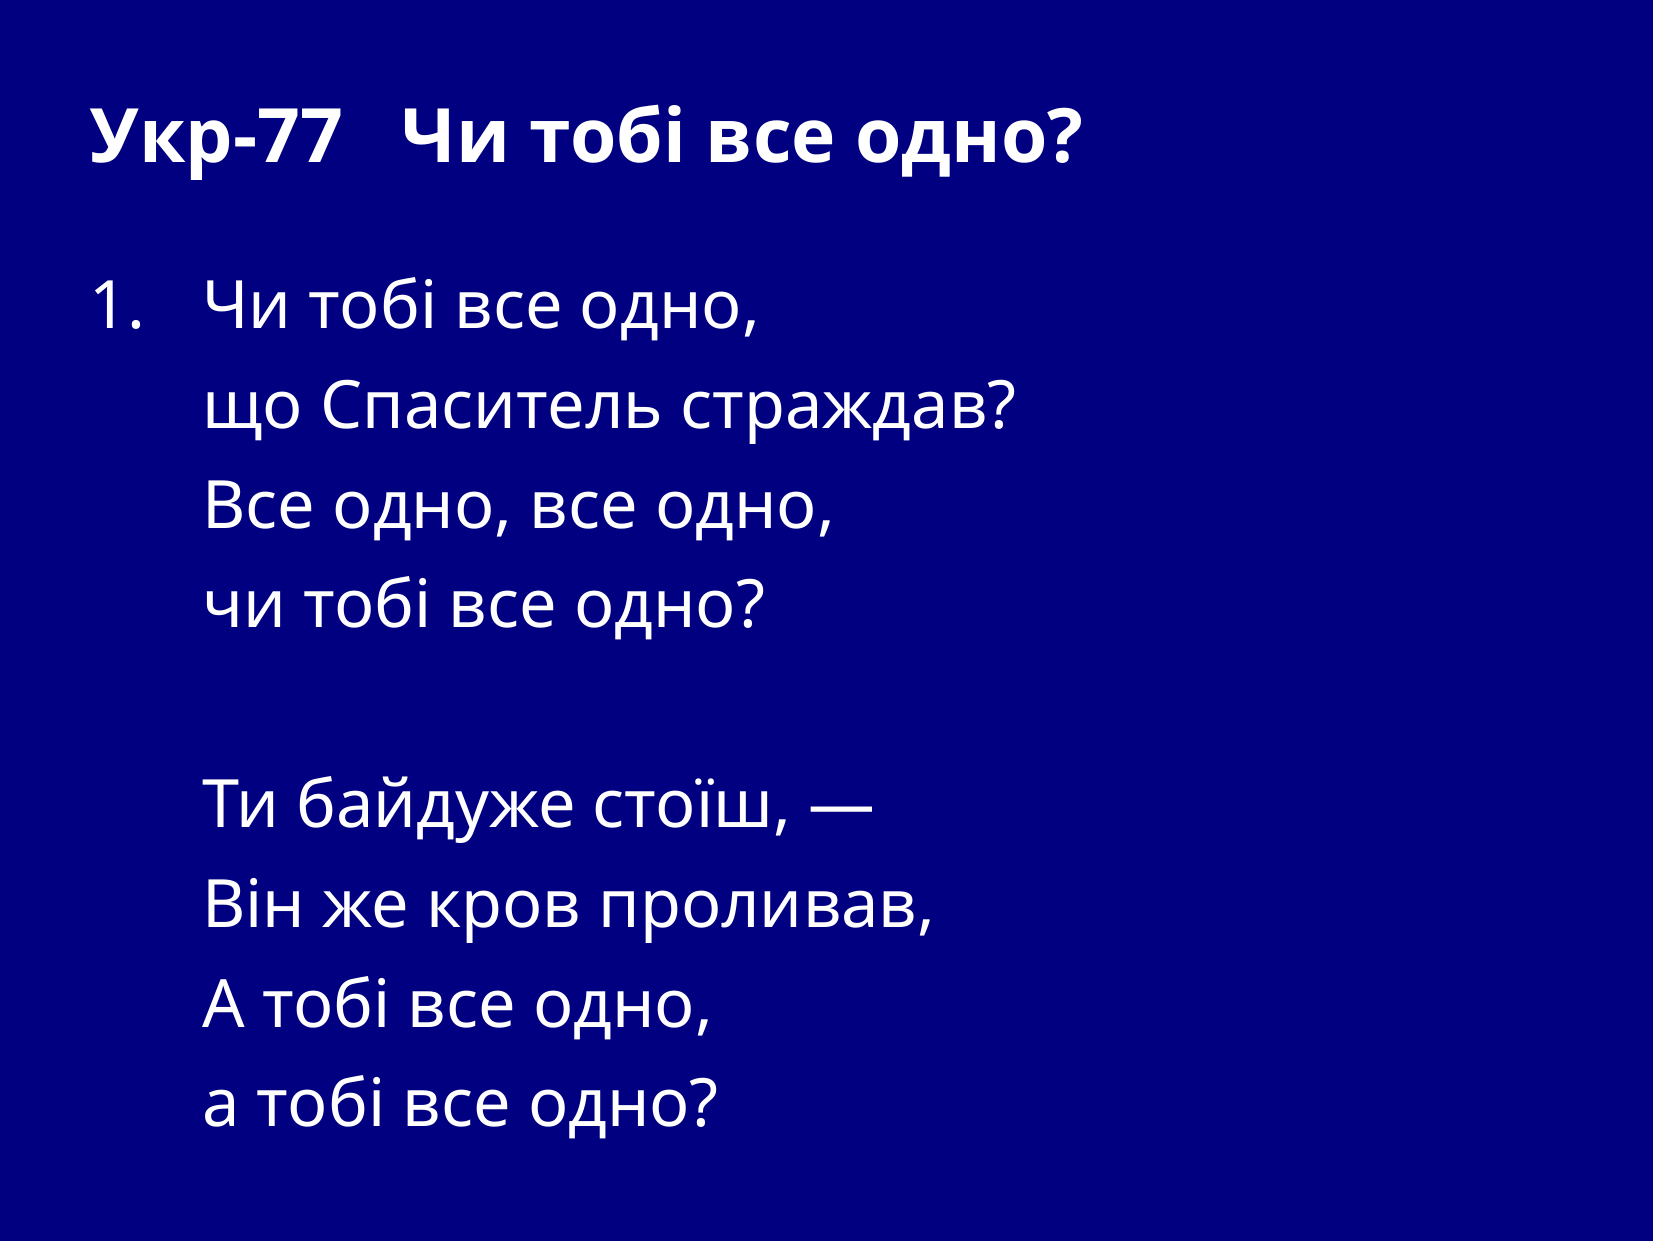

Укр-77 Чи тобі все одно?
1.	Чи тобі все одно,
	що Спаситель страждав?
	Все одно, все одно,
	чи тобі все одно?
	Ти байдуже стоїш, ―
	Він же кров проливав,
	А тобі все одно,
	а тобі все одно?